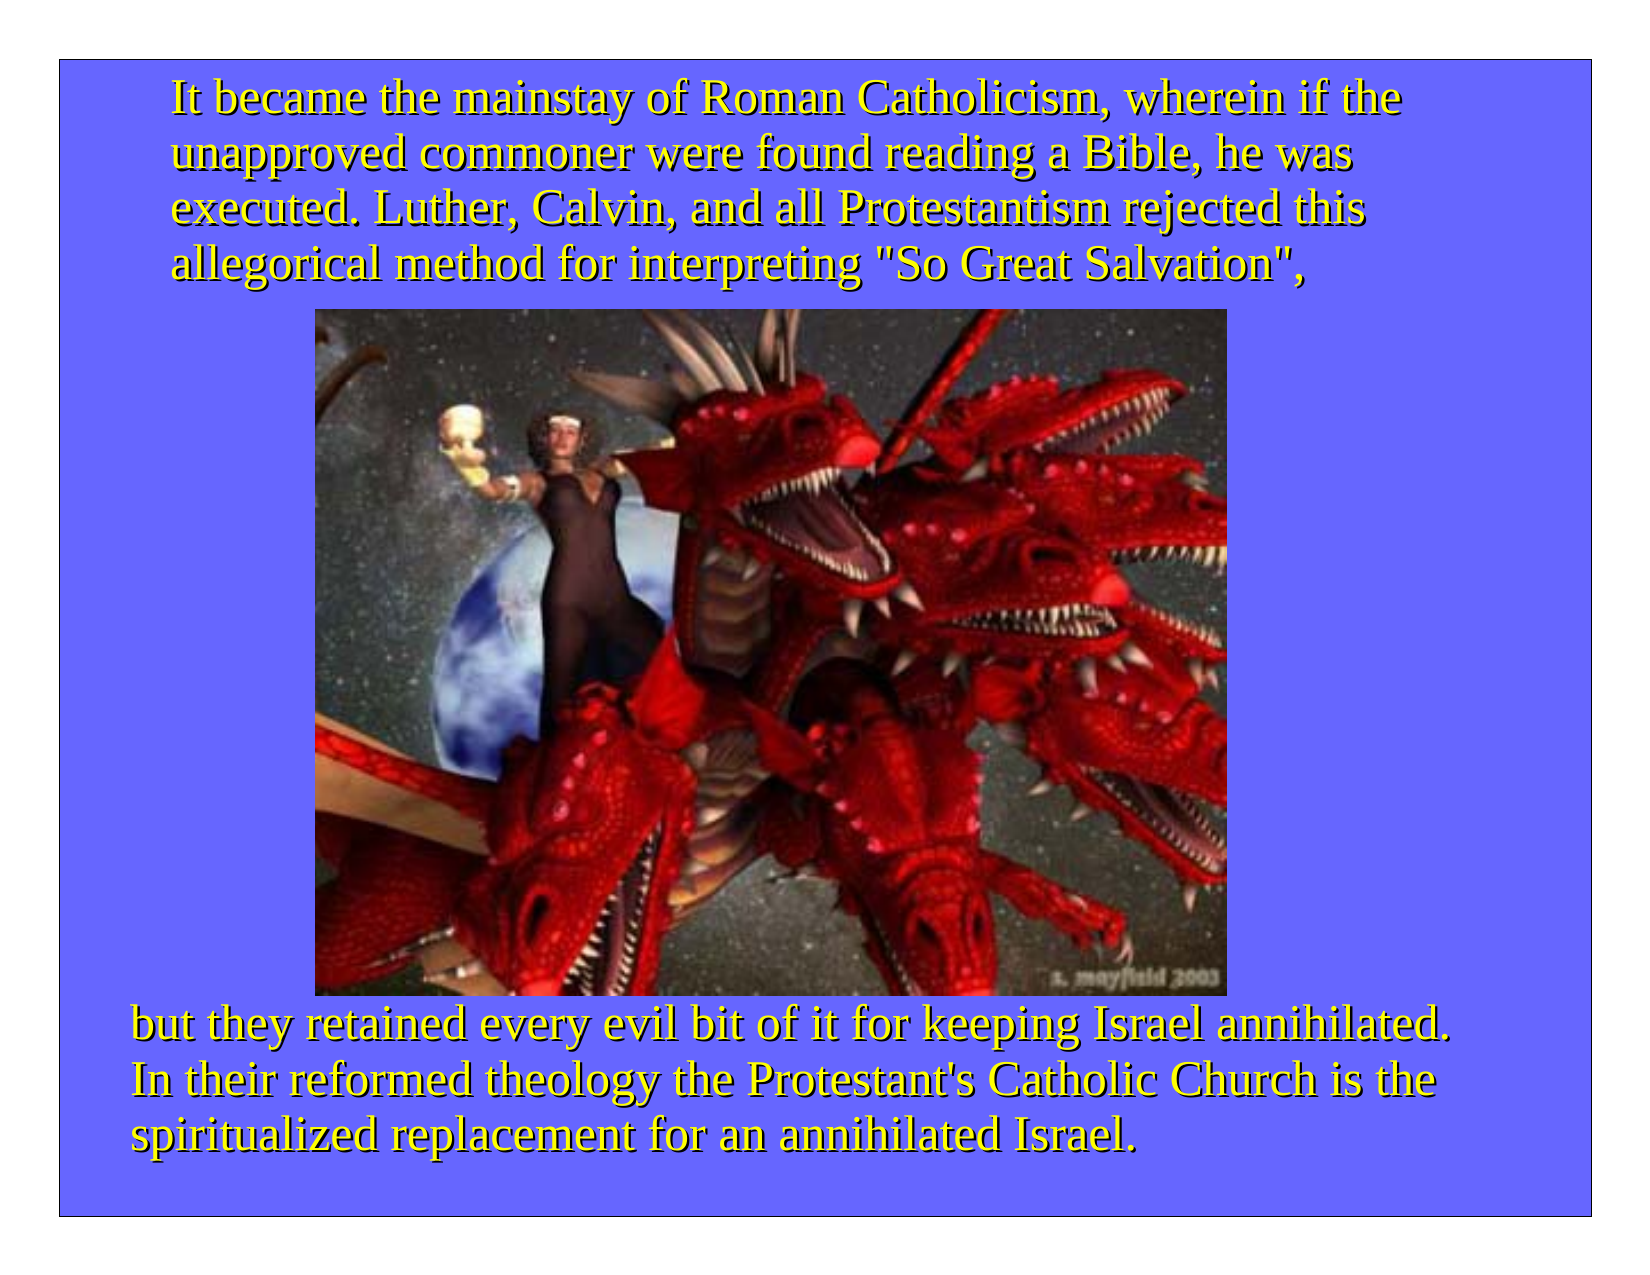

It became the mainstay of Roman Catholicism, wherein if the unapproved commoner were found reading a Bible, he was executed. Luther, Calvin, and all Protestantism rejected this allegorical method for interpreting "So Great Salvation",
but they retained every evil bit of it for keeping Israel annihilated. In their reformed theology the Protestant's Catholic Church is the spiritualized replacement for an annihilated Israel.